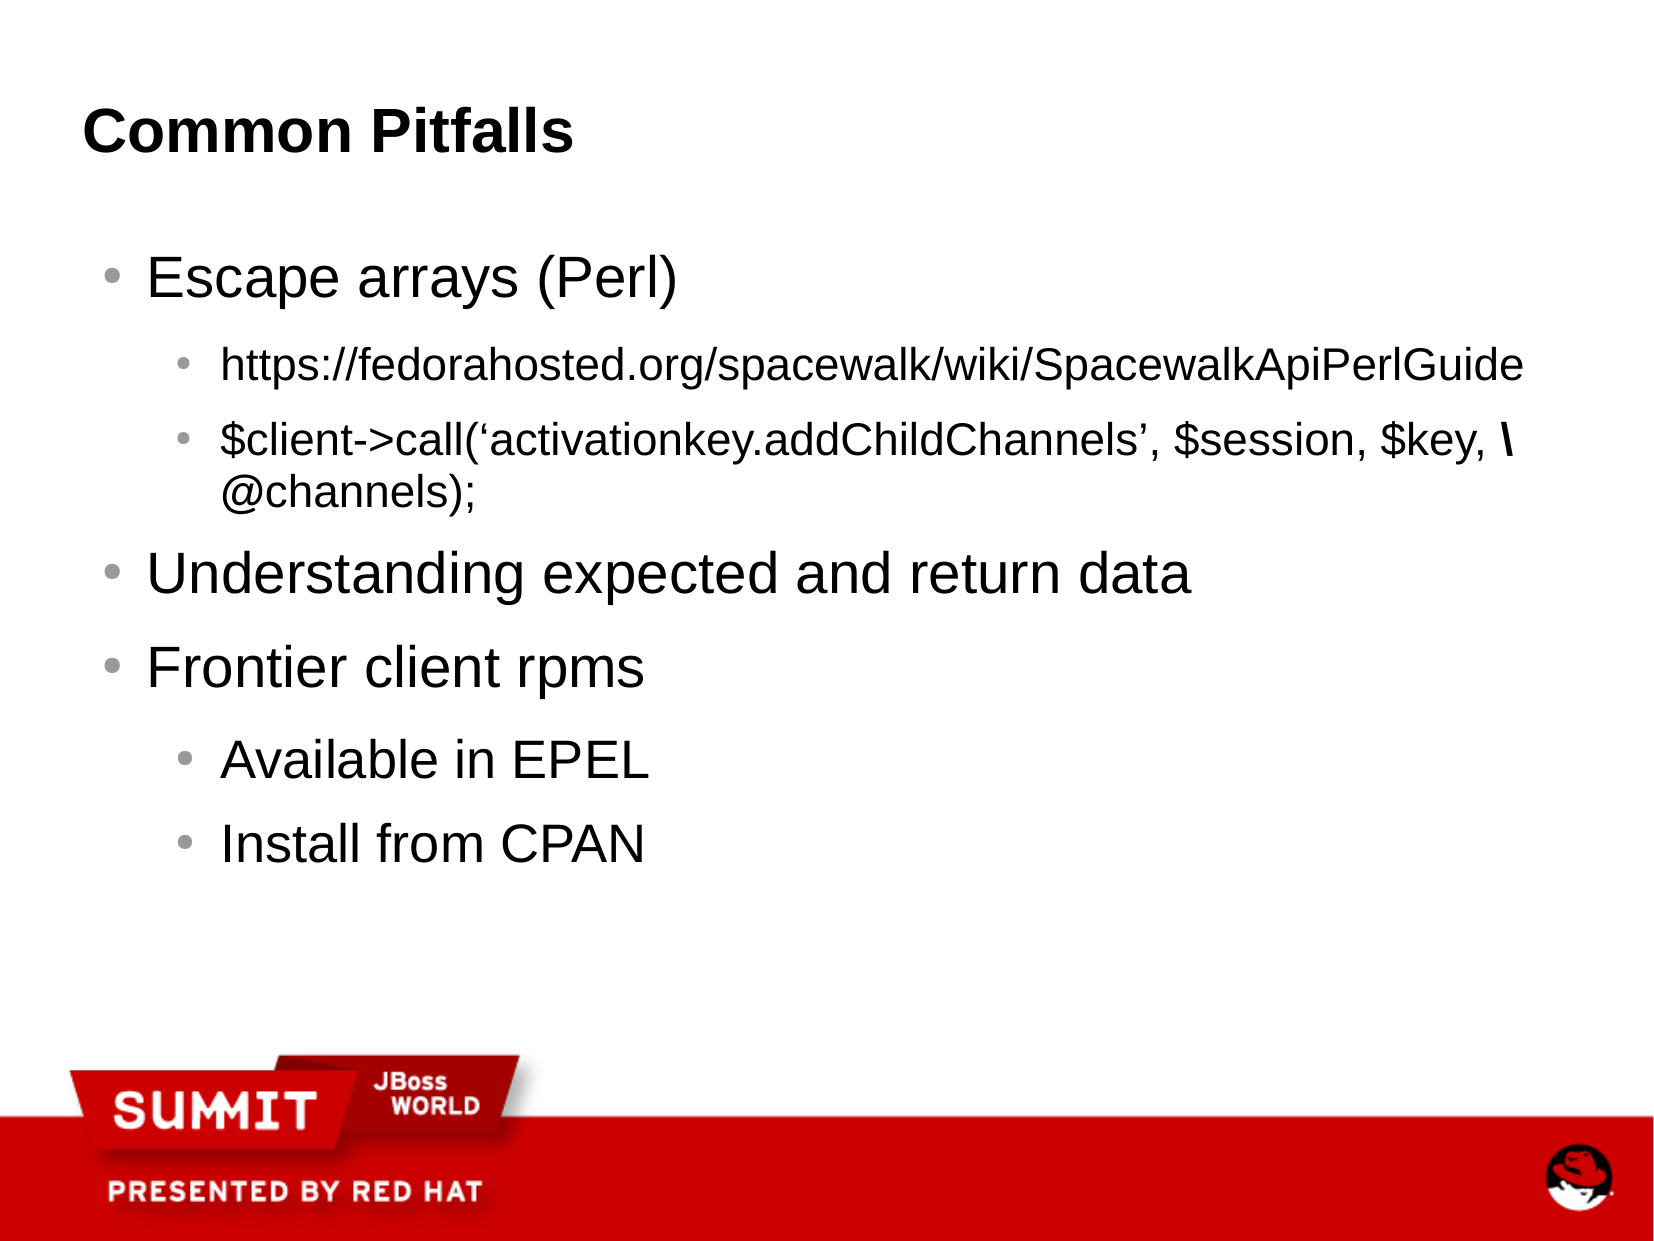

# Common Pitfalls
Escape arrays (Perl)
https://fedorahosted.org/spacewalk/wiki/SpacewalkApiPerlGuide
$client->call(‘activationkey.addChildChannels’, $session, $key, \@channels);
Understanding expected and return data
Frontier client rpms
Available in EPEL
Install from CPAN